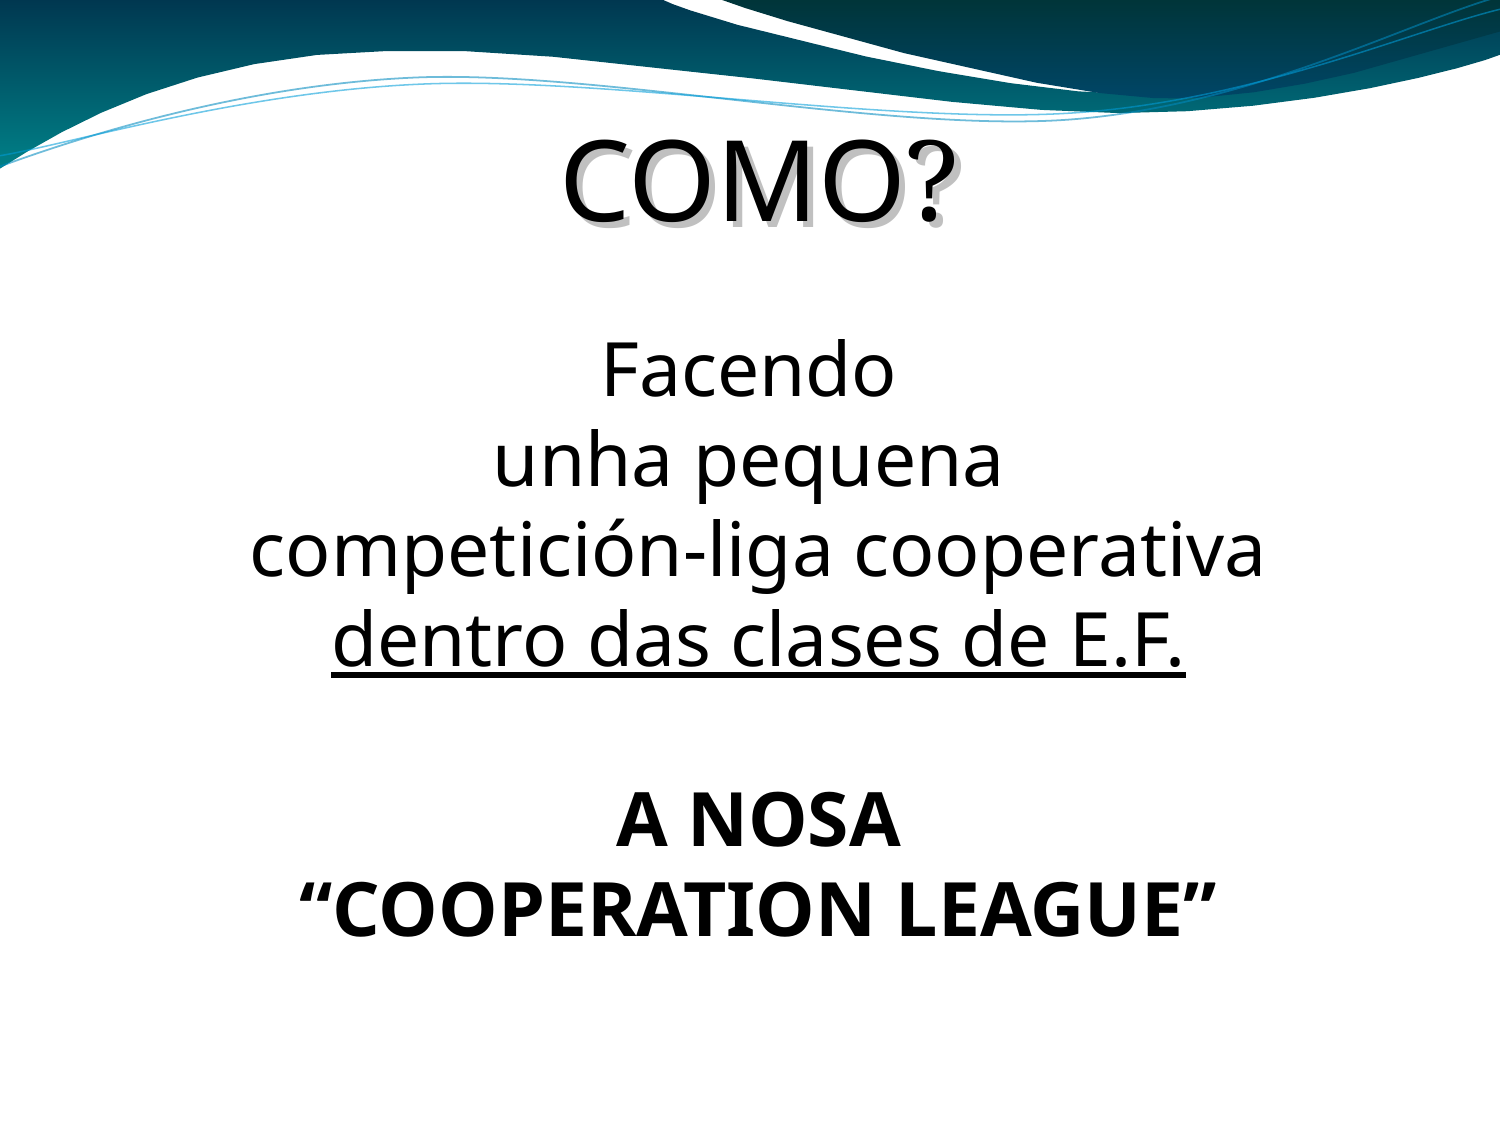

COMO?
Facendo
unha pequena
competición-liga cooperativa
dentro das clases de E.F.
A NOSA
“COOPERATION LEAGUE”